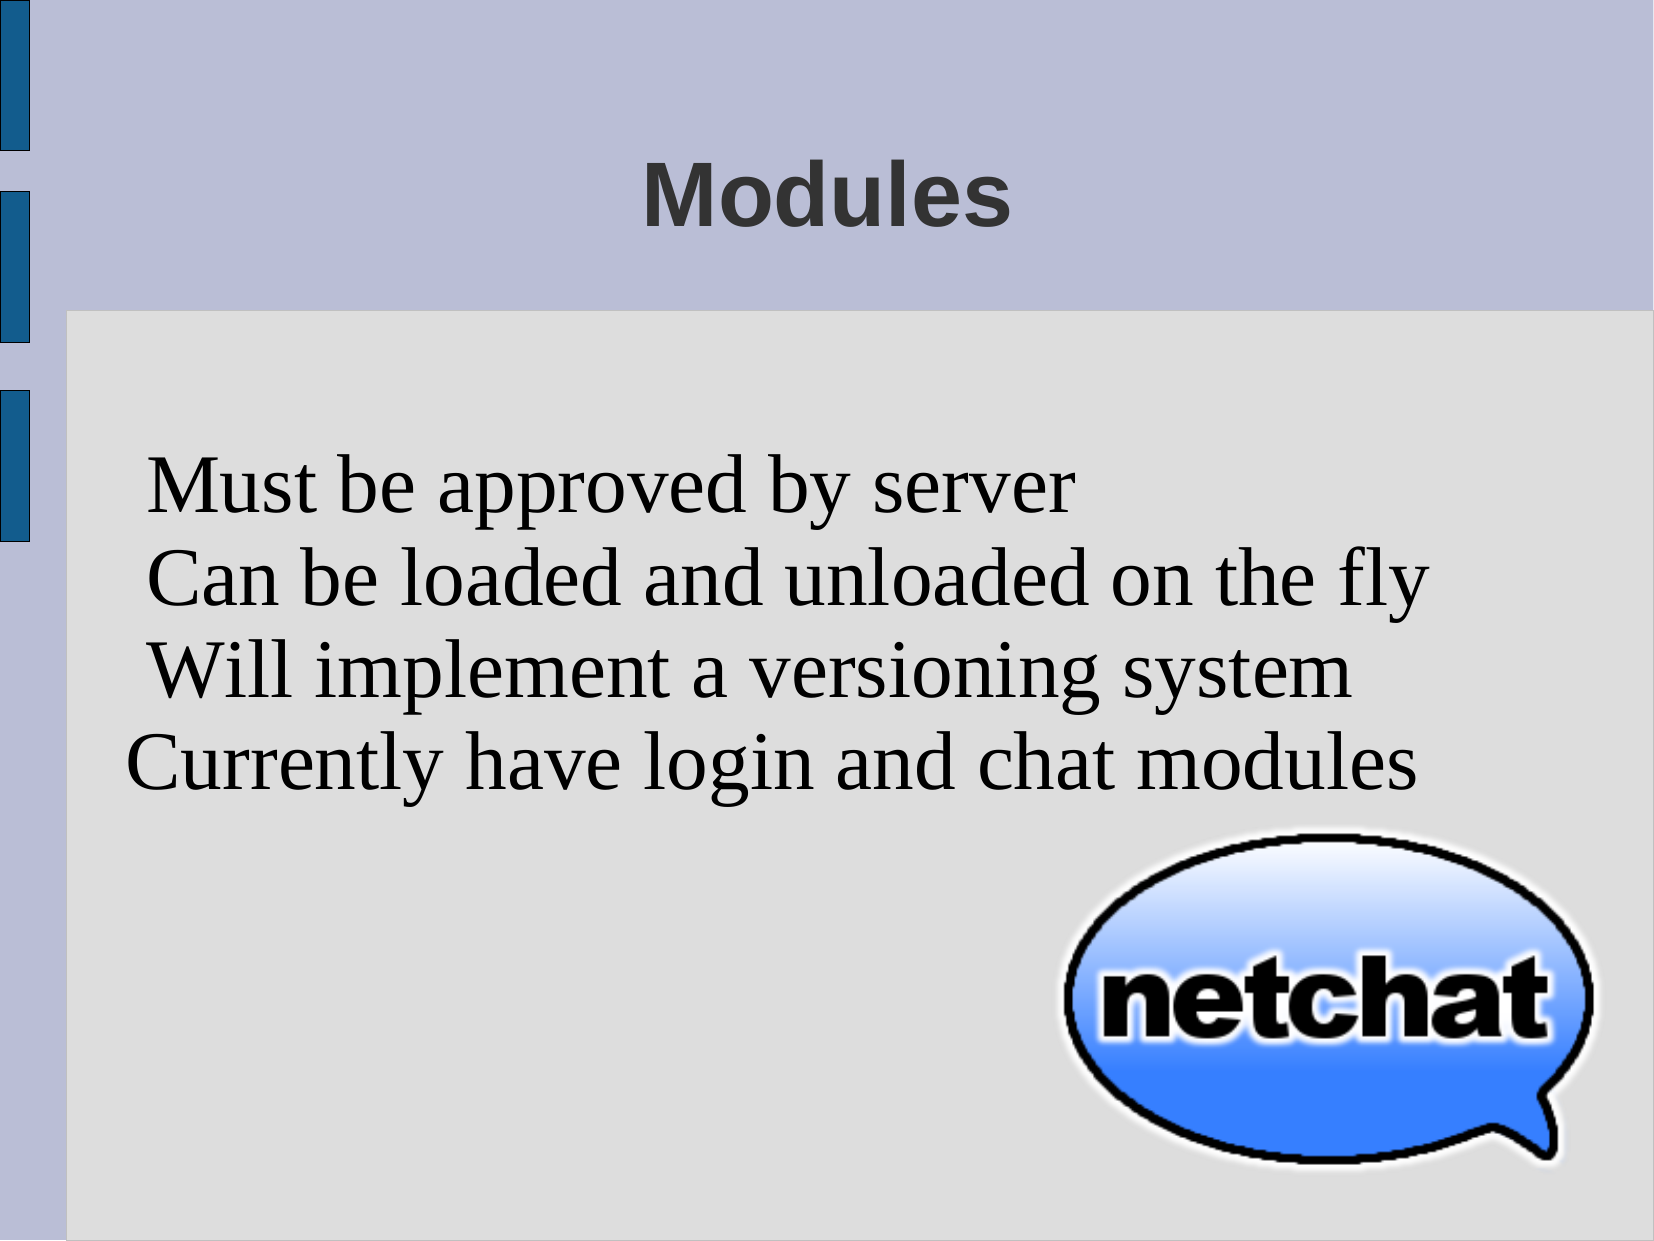

# Modules
 Must be approved by server
 Can be loaded and unloaded on the fly
 Will implement a versioning system
Currently have login and chat modules